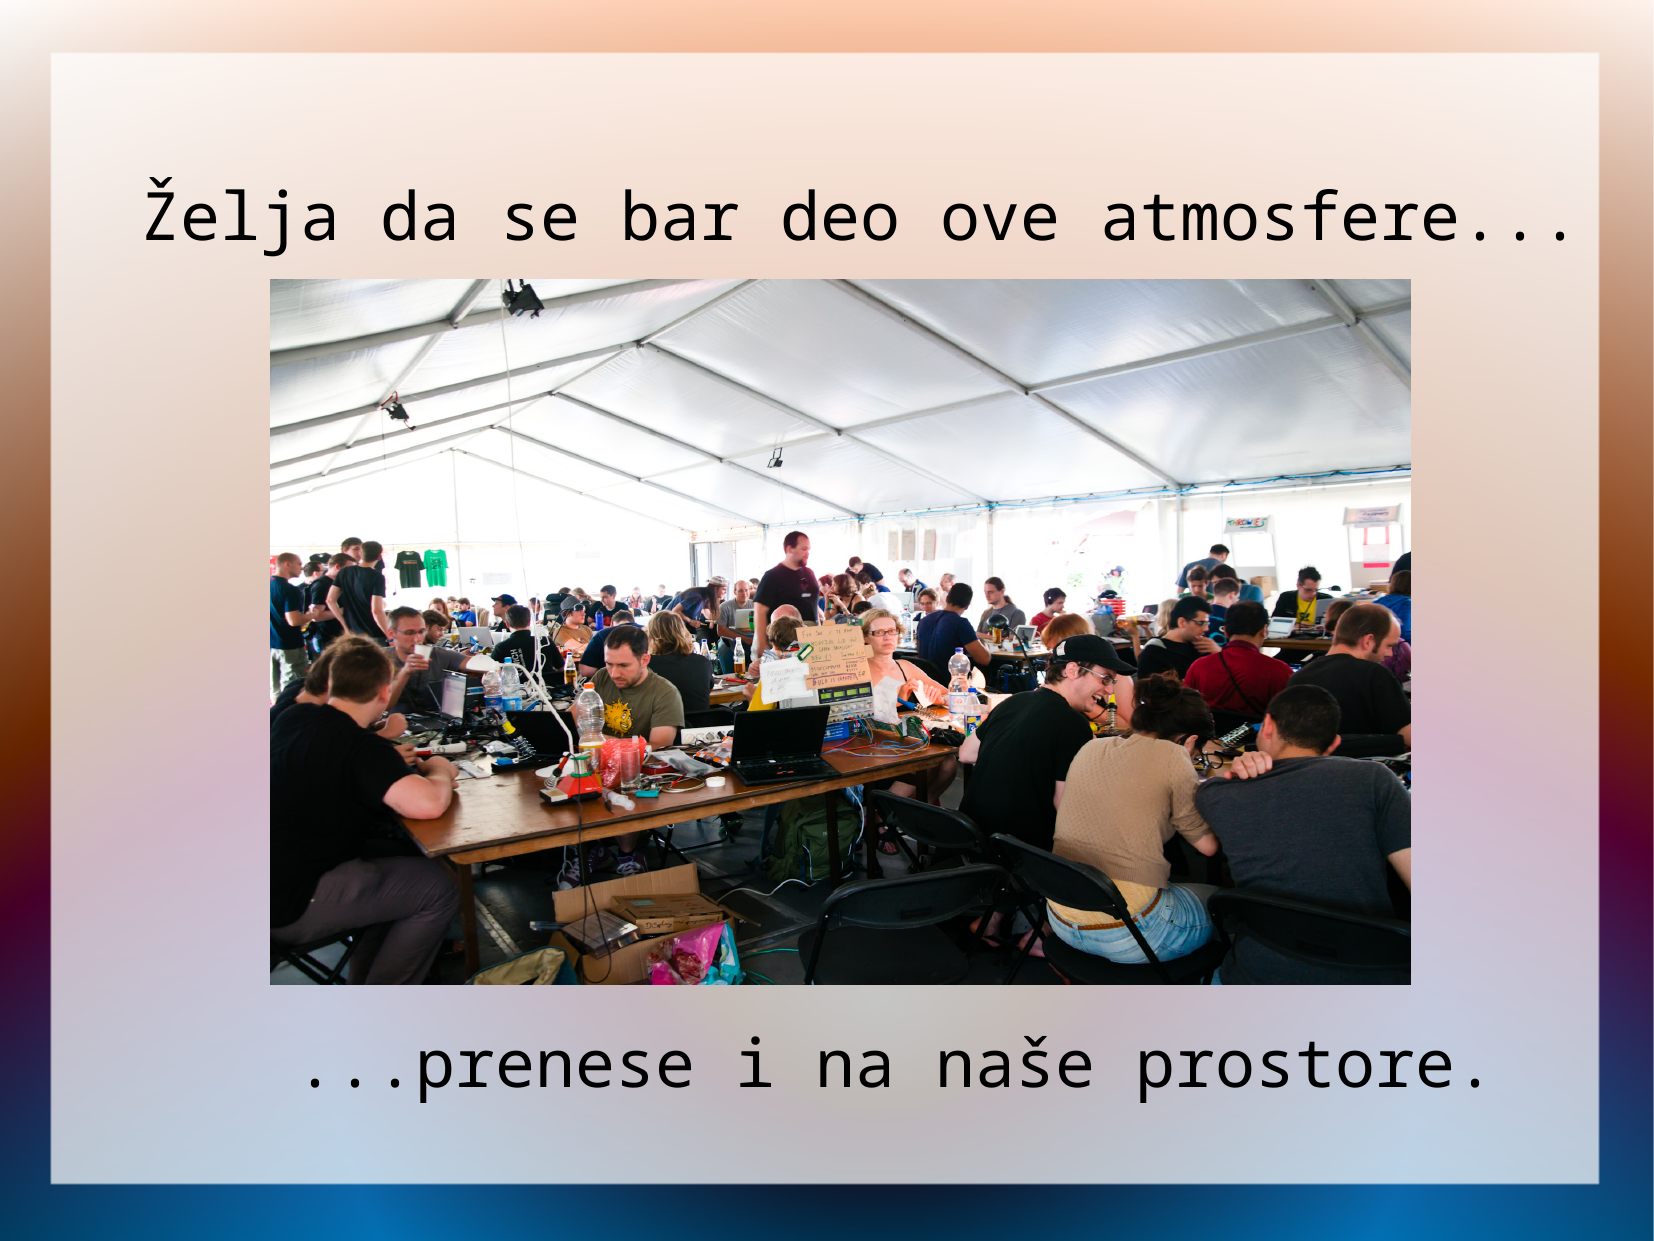

# Želja da se bar deo ove atmosfere...
...prenese i na naše prostore.